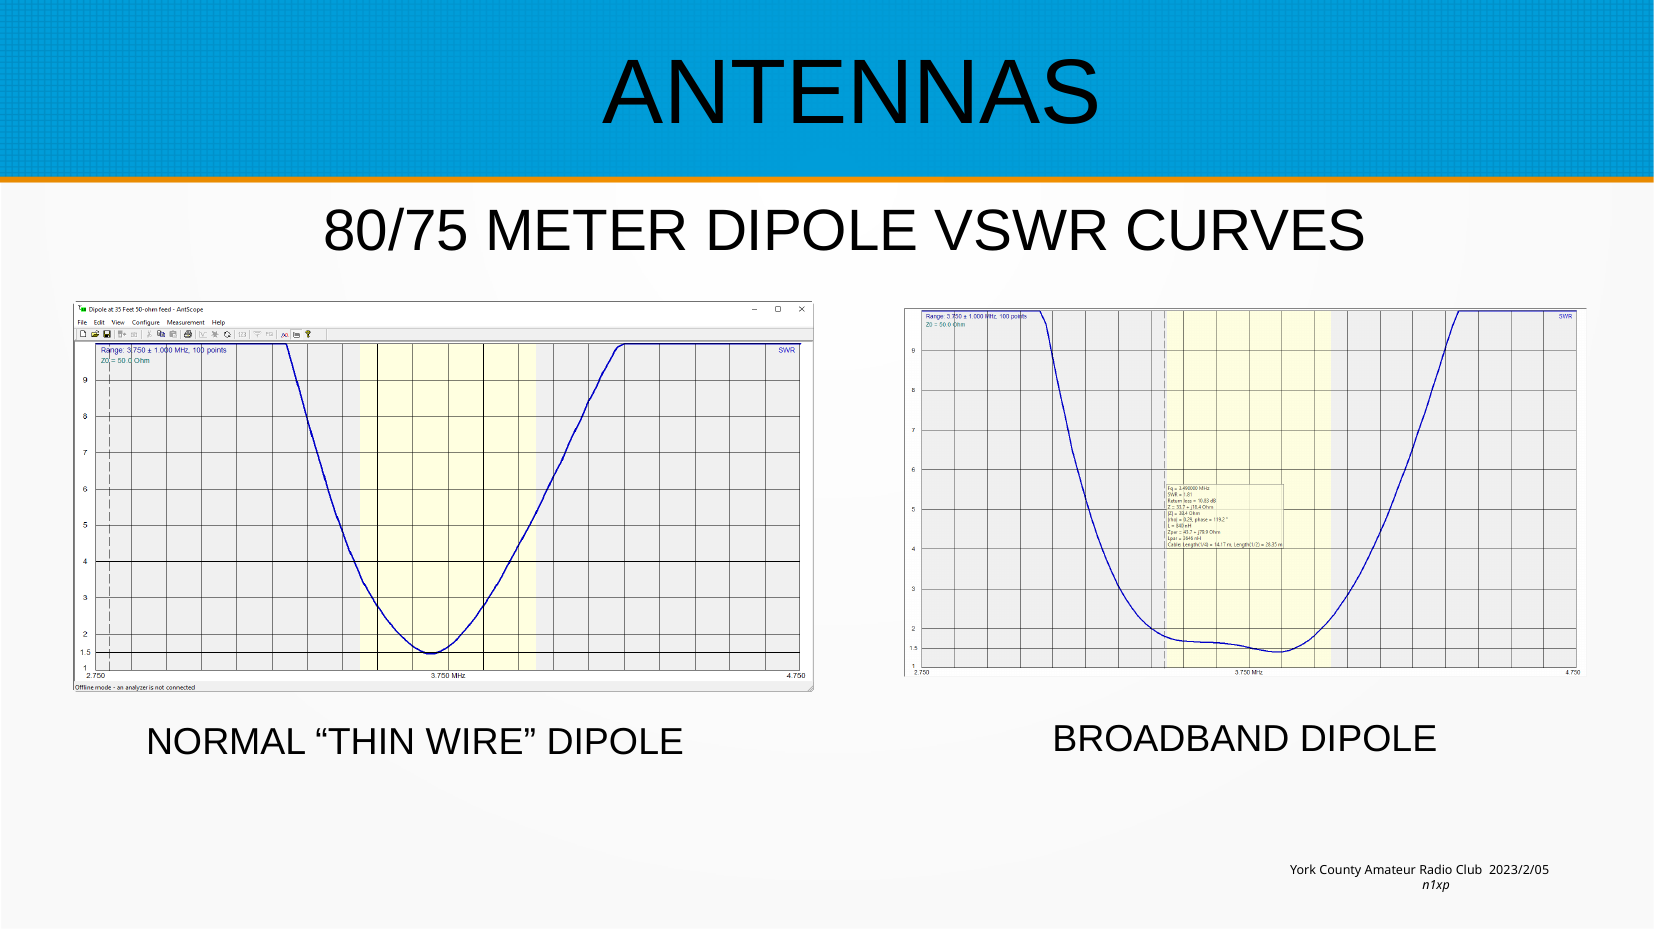

ANTENNAS
80/75 METER DIPOLE VSWR CURVES
BROADBAND DIPOLE
NORMAL “THIN WIRE” DIPOLE
York County Amateur Radio Club 2023/2/05
n1xp